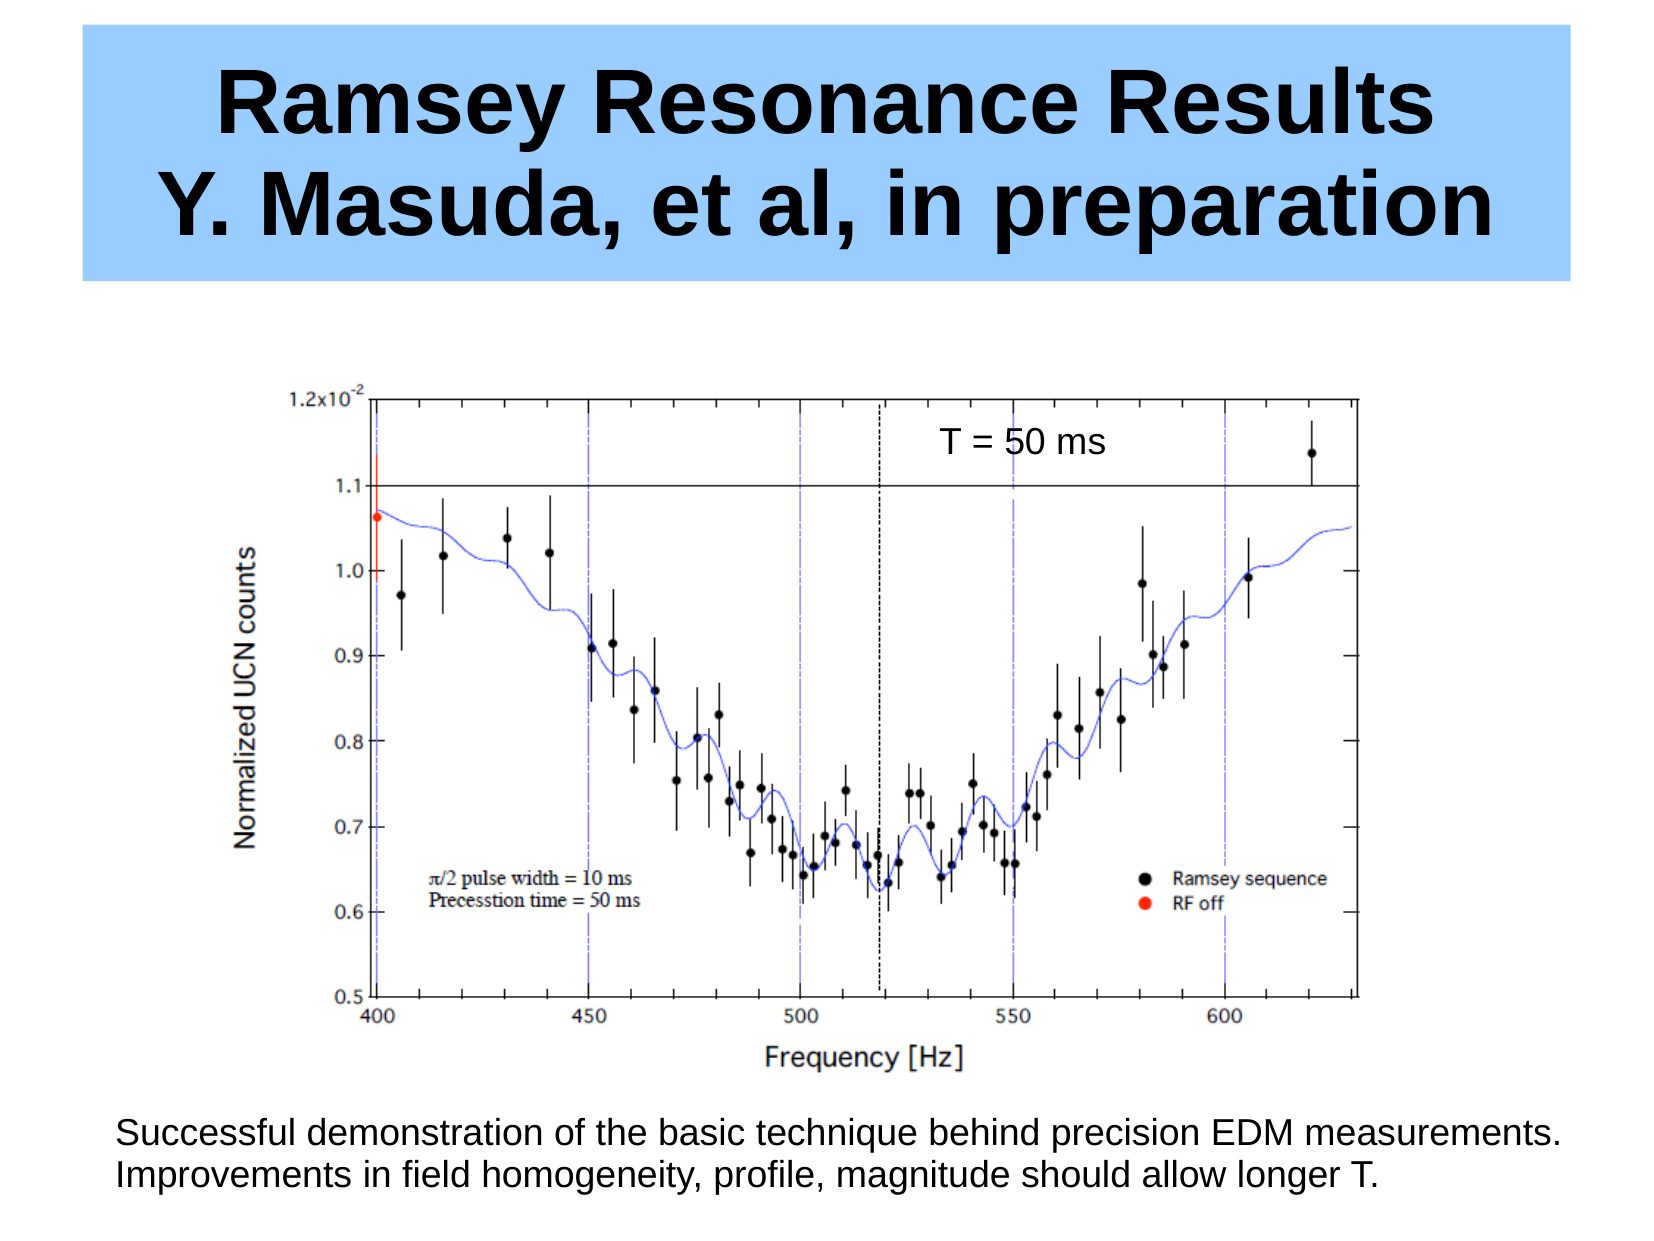

# Ramsey Resonance Results Y. Masuda, et al, in preparation
T = 50 ms
Successful demonstration of the basic technique behind precision EDM measurements.
Improvements in field homogeneity, profile, magnitude should allow longer T.